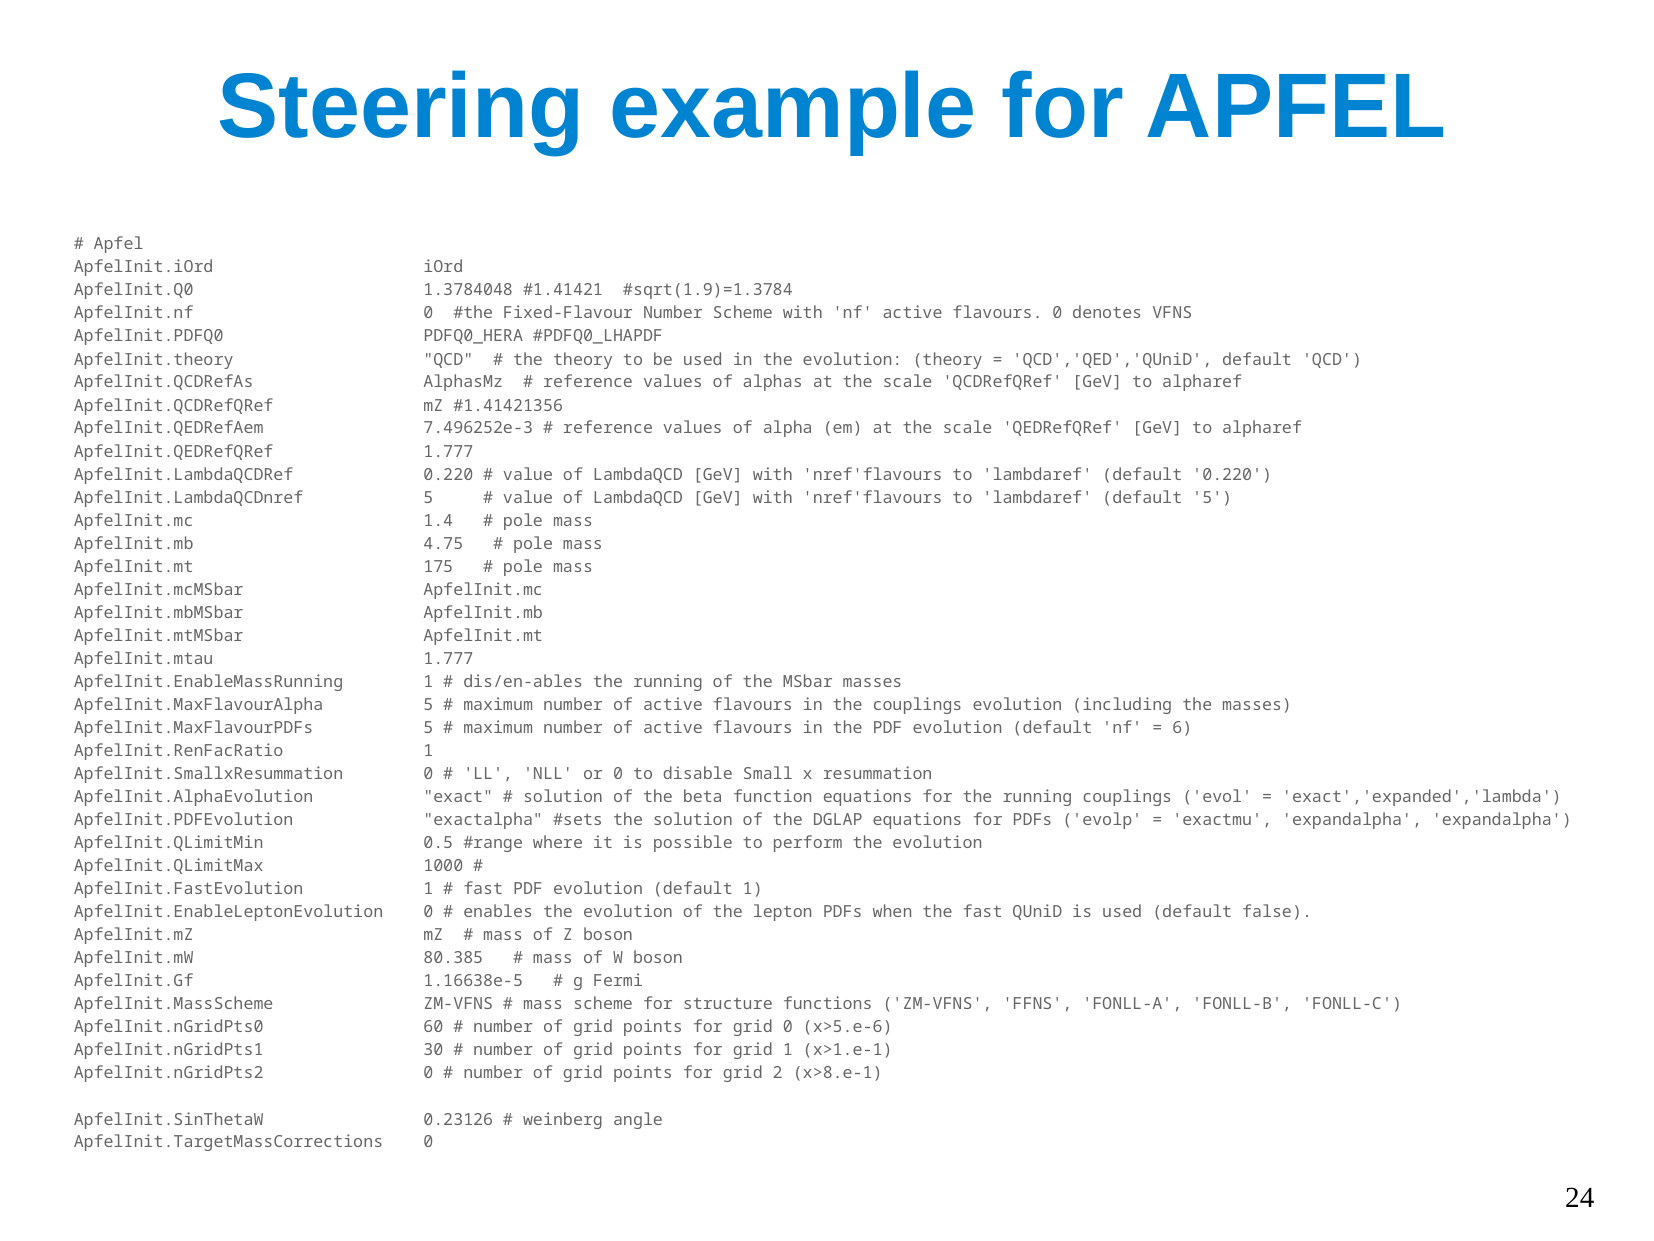

# Steering example for APFEL
# Apfel
ApfelInit.iOrd iOrd
ApfelInit.Q0 1.3784048 #1.41421 #sqrt(1.9)=1.3784
ApfelInit.nf 0 #the Fixed-Flavour Number Scheme with 'nf' active flavours. 0 denotes VFNS
ApfelInit.PDFQ0 PDFQ0_HERA #PDFQ0_LHAPDF
ApfelInit.theory "QCD" # the theory to be used in the evolution: (theory = 'QCD','QED','QUniD', default 'QCD')
ApfelInit.QCDRefAs AlphasMz # reference values of alphas at the scale 'QCDRefQRef' [GeV] to alpharef
ApfelInit.QCDRefQRef mZ #1.41421356
ApfelInit.QEDRefAem 7.496252e-3 # reference values of alpha (em) at the scale 'QEDRefQRef' [GeV] to alpharef
ApfelInit.QEDRefQRef 1.777
ApfelInit.LambdaQCDRef 0.220 # value of LambdaQCD [GeV] with 'nref'flavours to 'lambdaref' (default '0.220')
ApfelInit.LambdaQCDnref 5 # value of LambdaQCD [GeV] with 'nref'flavours to 'lambdaref' (default '5')
ApfelInit.mc 1.4 # pole mass
ApfelInit.mb 4.75 # pole mass
ApfelInit.mt 175 # pole mass
ApfelInit.mcMSbar ApfelInit.mc
ApfelInit.mbMSbar ApfelInit.mb
ApfelInit.mtMSbar ApfelInit.mt
ApfelInit.mtau 1.777
ApfelInit.EnableMassRunning 1 # dis/en-ables the running of the MSbar masses
ApfelInit.MaxFlavourAlpha 5 # maximum number of active flavours in the couplings evolution (including the masses)
ApfelInit.MaxFlavourPDFs 5 # maximum number of active flavours in the PDF evolution (default 'nf' = 6)
ApfelInit.RenFacRatio 1
ApfelInit.SmallxResummation 0 # 'LL', 'NLL' or 0 to disable Small x resummation
ApfelInit.AlphaEvolution "exact" # solution of the beta function equations for the running couplings ('evol' = 'exact','expanded','lambda')
ApfelInit.PDFEvolution "exactalpha" #sets the solution of the DGLAP equations for PDFs ('evolp' = 'exactmu', 'expandalpha', 'expandalpha')
ApfelInit.QLimitMin 0.5 #range where it is possible to perform the evolution
ApfelInit.QLimitMax 1000 #
ApfelInit.FastEvolution 1 # fast PDF evolution (default 1)
ApfelInit.EnableLeptonEvolution 0 # enables the evolution of the lepton PDFs when the fast QUniD is used (default false).
ApfelInit.mZ mZ # mass of Z boson
ApfelInit.mW 80.385 # mass of W boson
ApfelInit.Gf 1.16638e-5 # g Fermi
ApfelInit.MassScheme ZM-VFNS # mass scheme for structure functions ('ZM-VFNS', 'FFNS', 'FONLL-A', 'FONLL-B', 'FONLL-C')
ApfelInit.nGridPts0 60 # number of grid points for grid 0 (x>5.e-6)
ApfelInit.nGridPts1 30 # number of grid points for grid 1 (x>1.e-1)
ApfelInit.nGridPts2 0 # number of grid points for grid 2 (x>8.e-1)
ApfelInit.SinThetaW 0.23126 # weinberg angle
ApfelInit.TargetMassCorrections 0
24